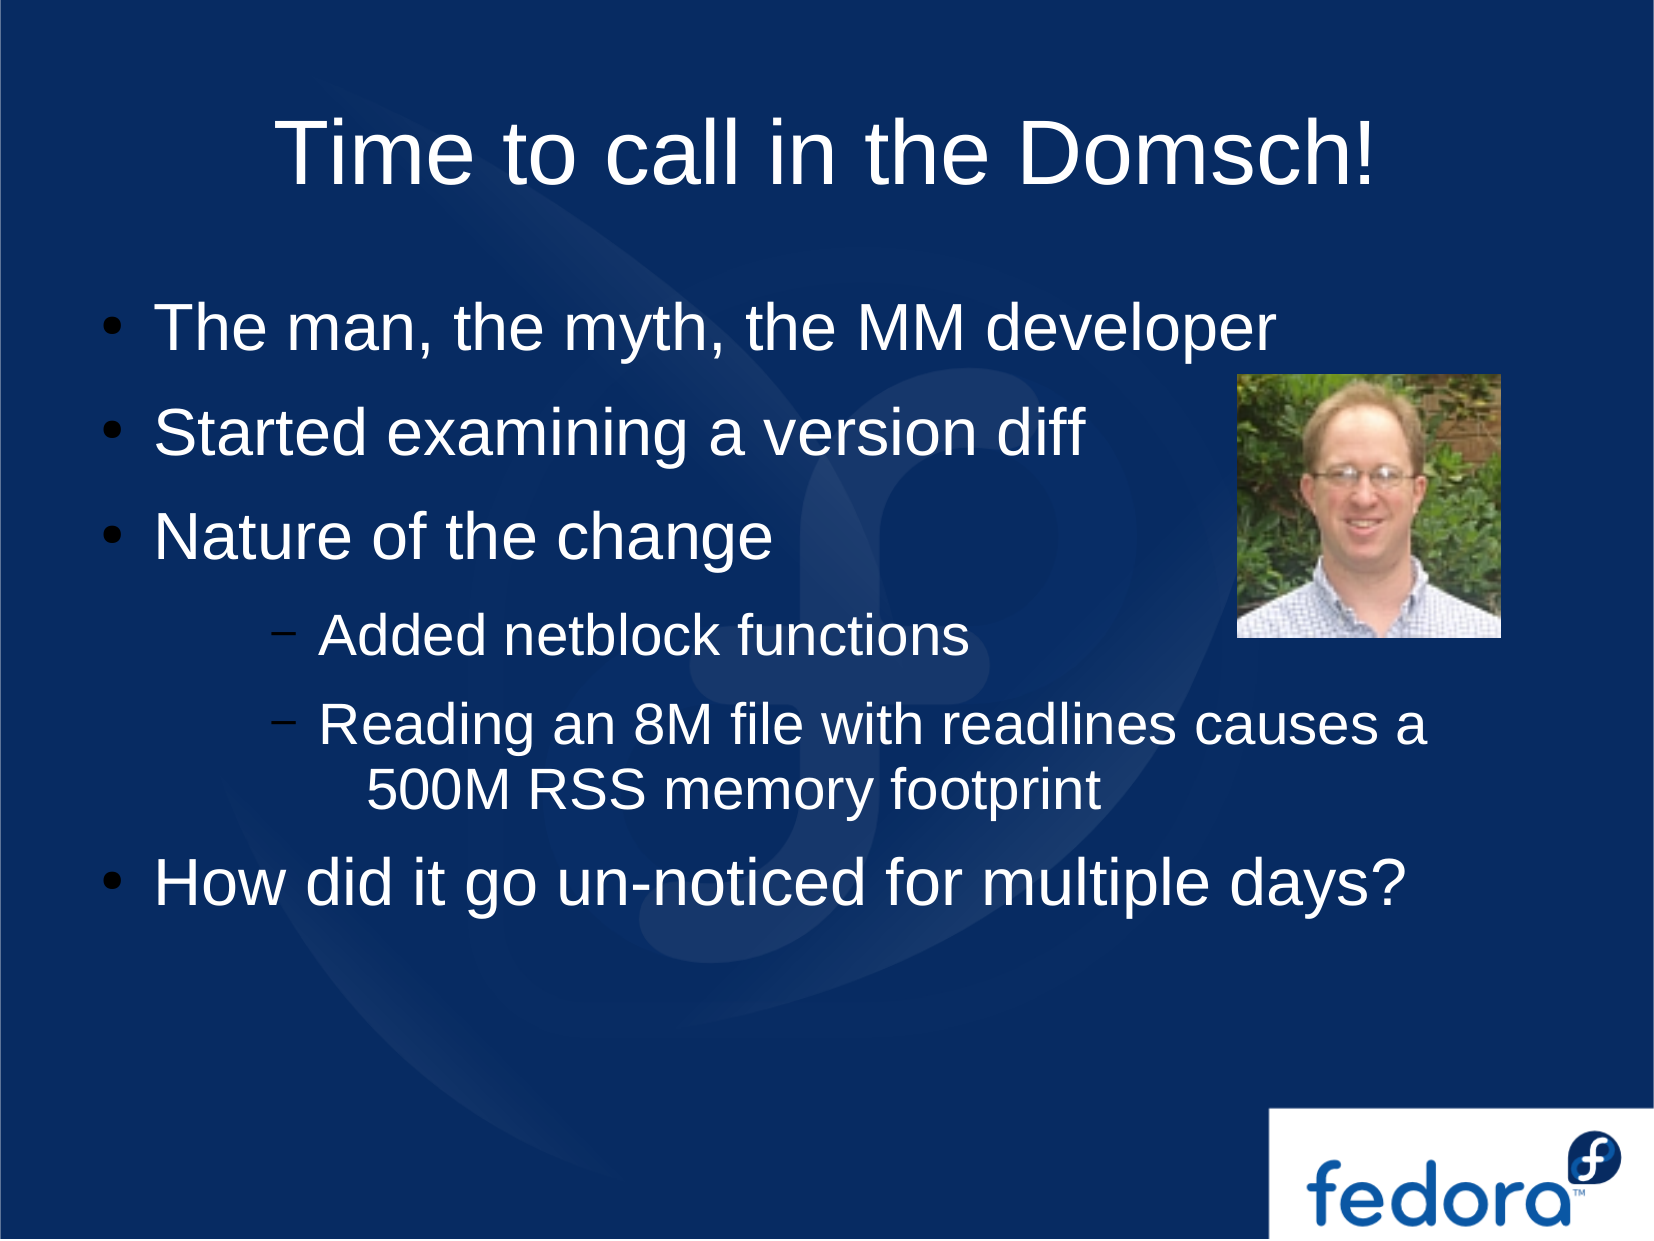

# Time to call in the Domsch!
The man, the myth, the MM developer
Started examining a version diff
Nature of the change
Added netblock functions
Reading an 8M file with readlines causes a 500M RSS memory footprint
How did it go un-noticed for multiple days?